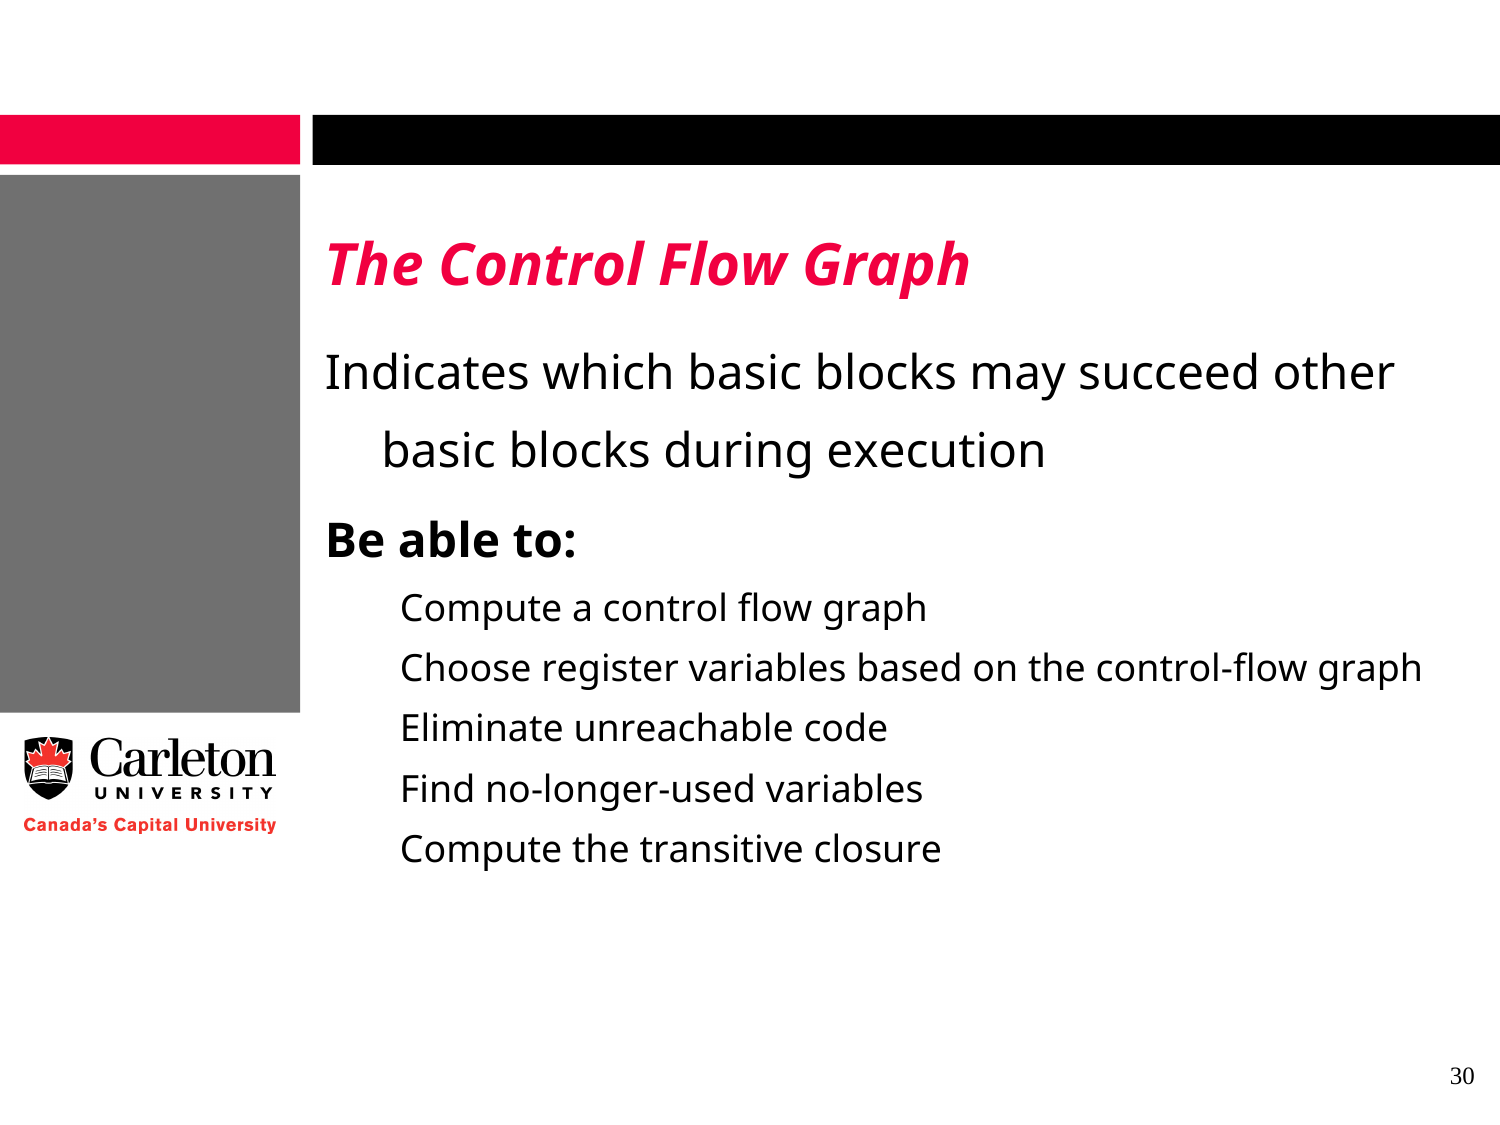

# The Control Flow Graph
Indicates which basic blocks may succeed other basic blocks during execution
Be able to:
Compute a control flow graph
Choose register variables based on the control-flow graph
Eliminate unreachable code
Find no-longer-used variables
Compute the transitive closure
30